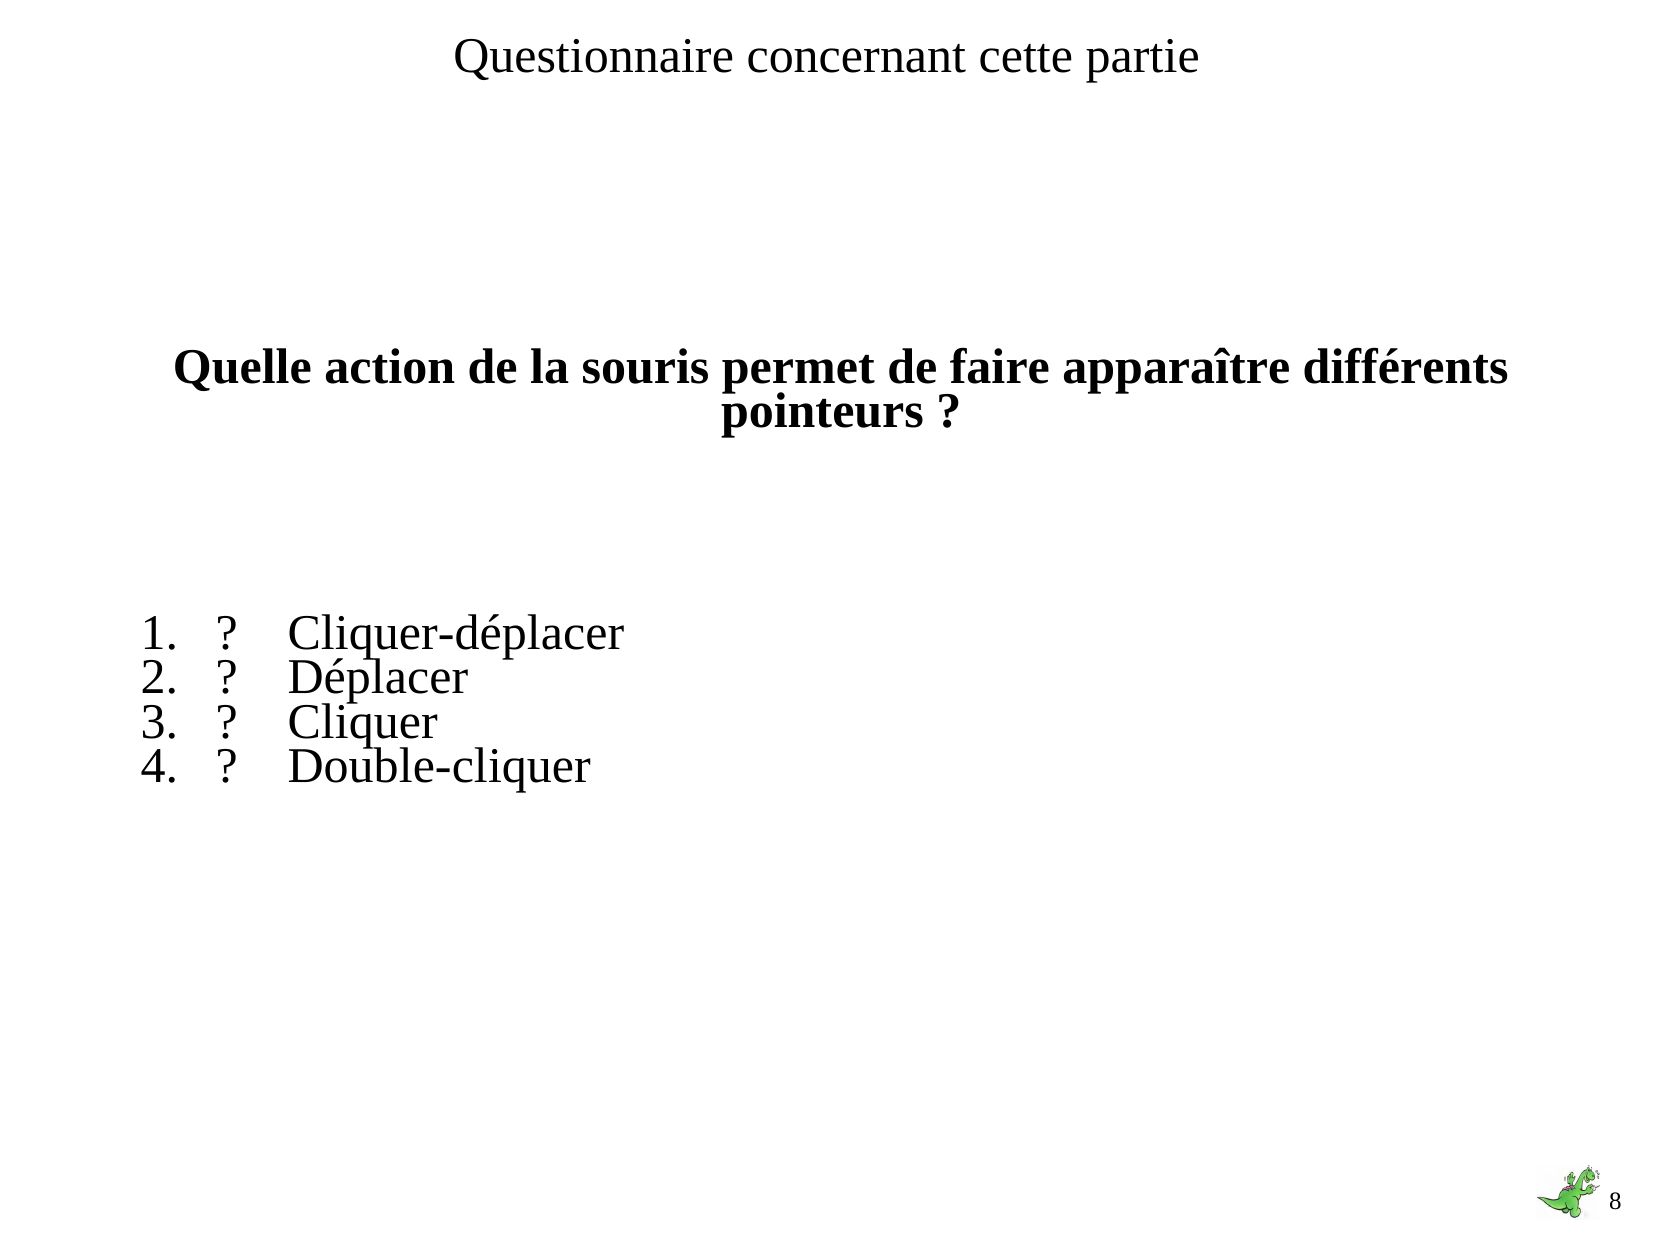

Questionnaire concernant cette partie
Quelle action de la souris permet de faire apparaître différents pointeurs ?
 1. ? Cliquer-déplacer
 2. ? Déplacer
 3. ? Cliquer
 4. ? Double-cliquer
8